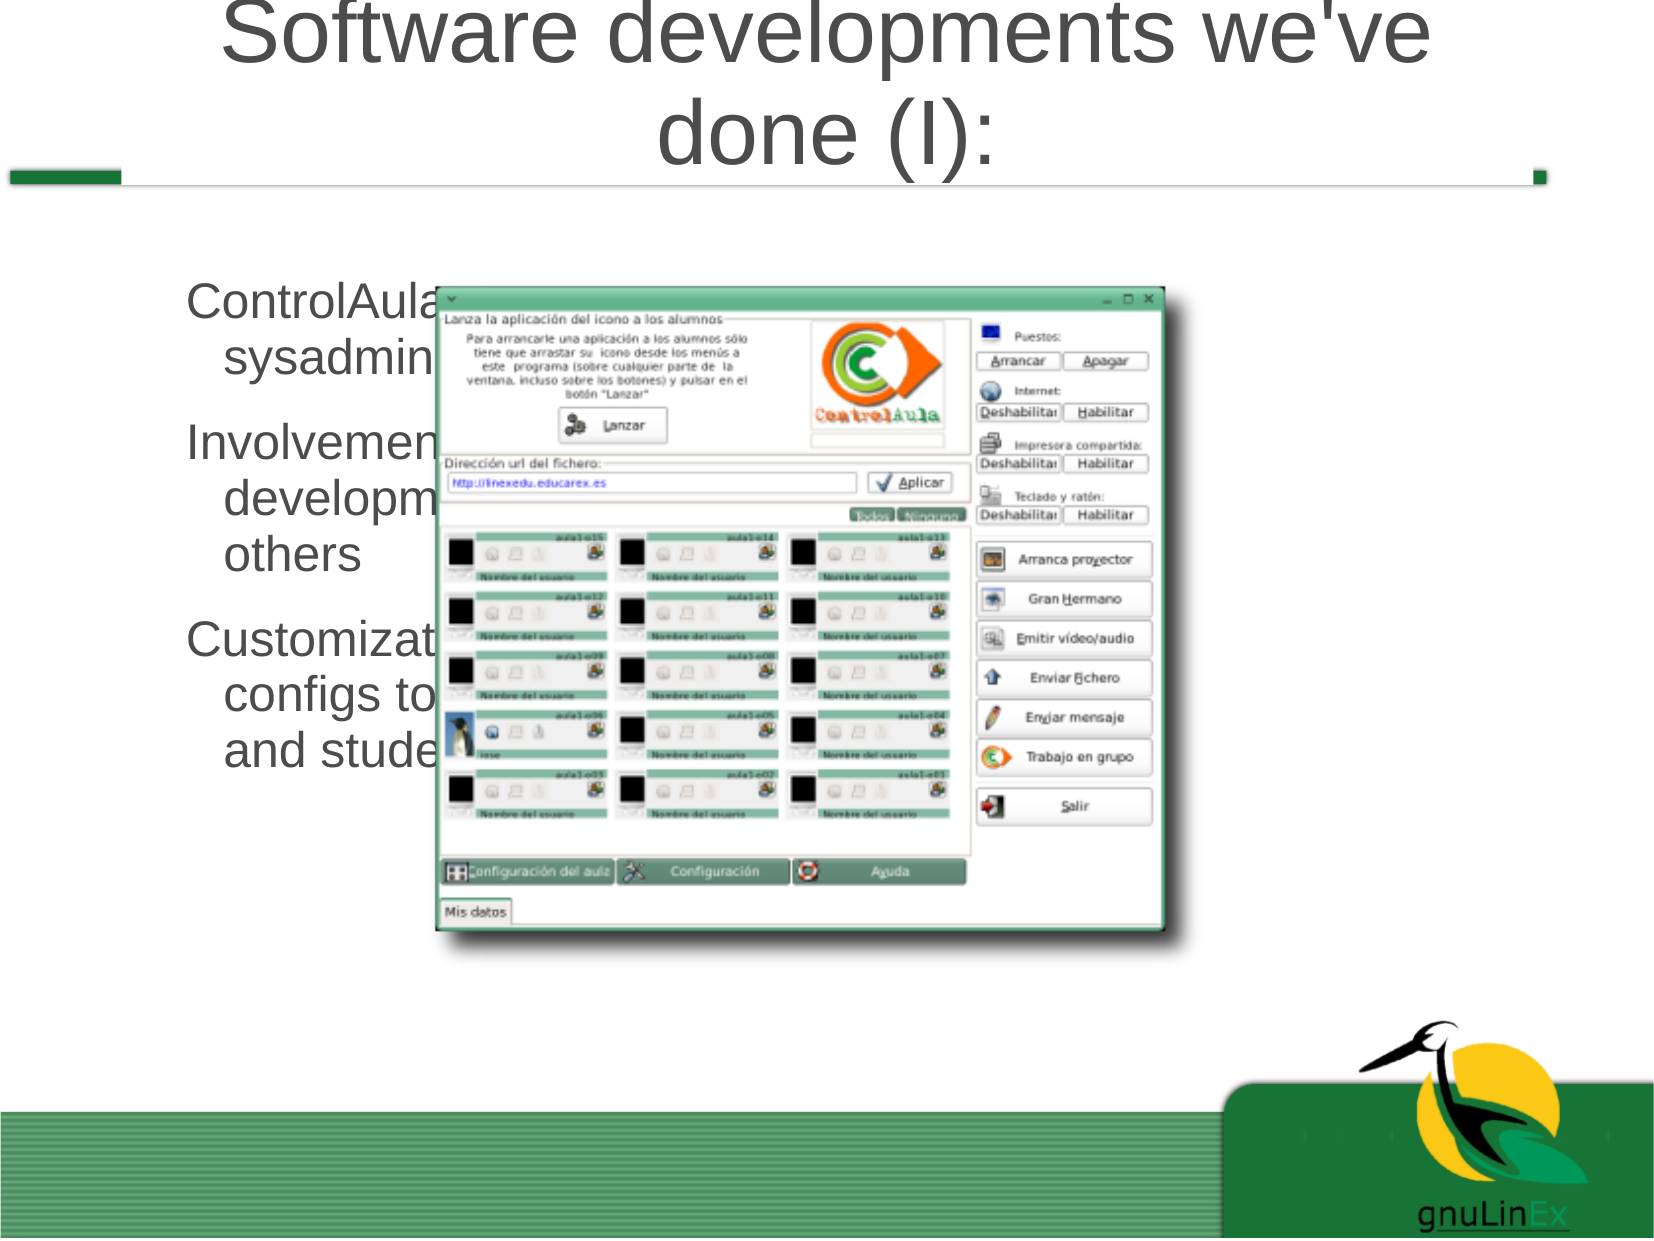

# Software developments we've done (I):
ControlAula, some sysadmin tools
Involvement in the development of some others
Customizations: default configs to make teachers and students life easier.